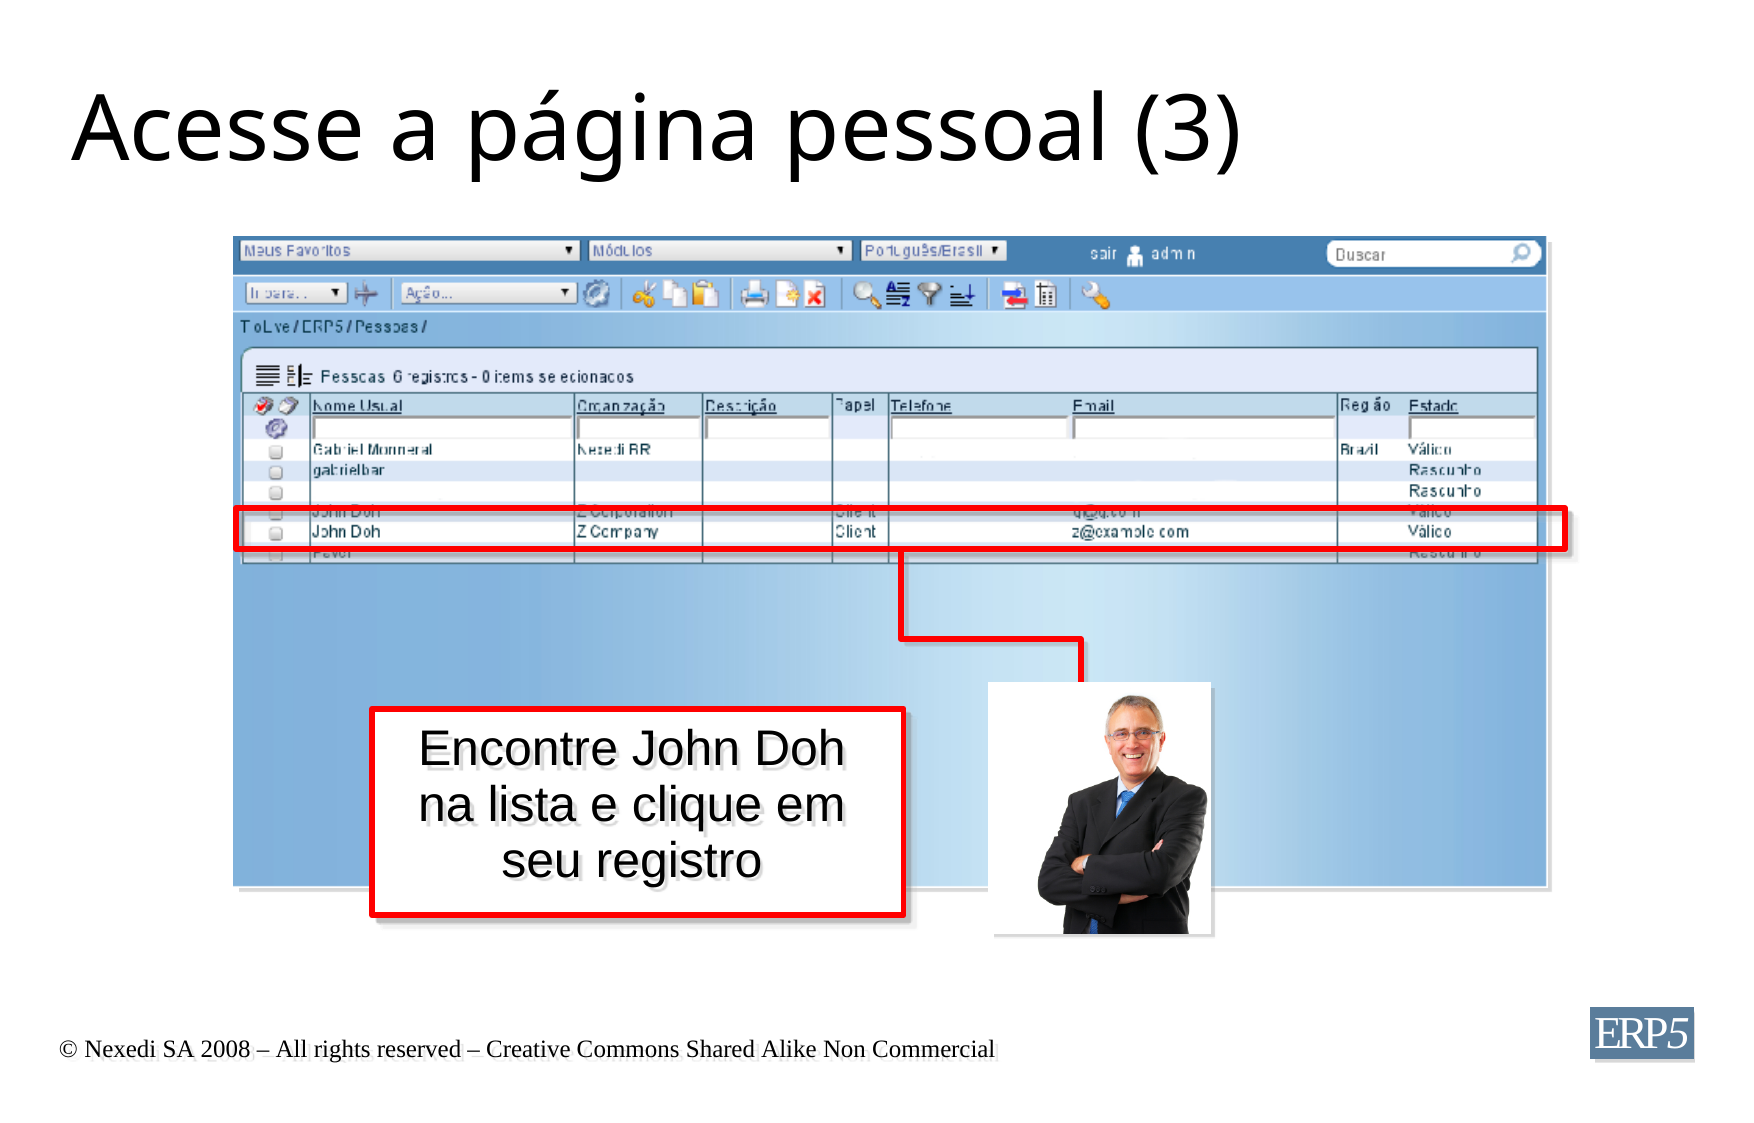

# Acesse a página pessoal (3)
Encontre John Doh na lista e clique em seu registro